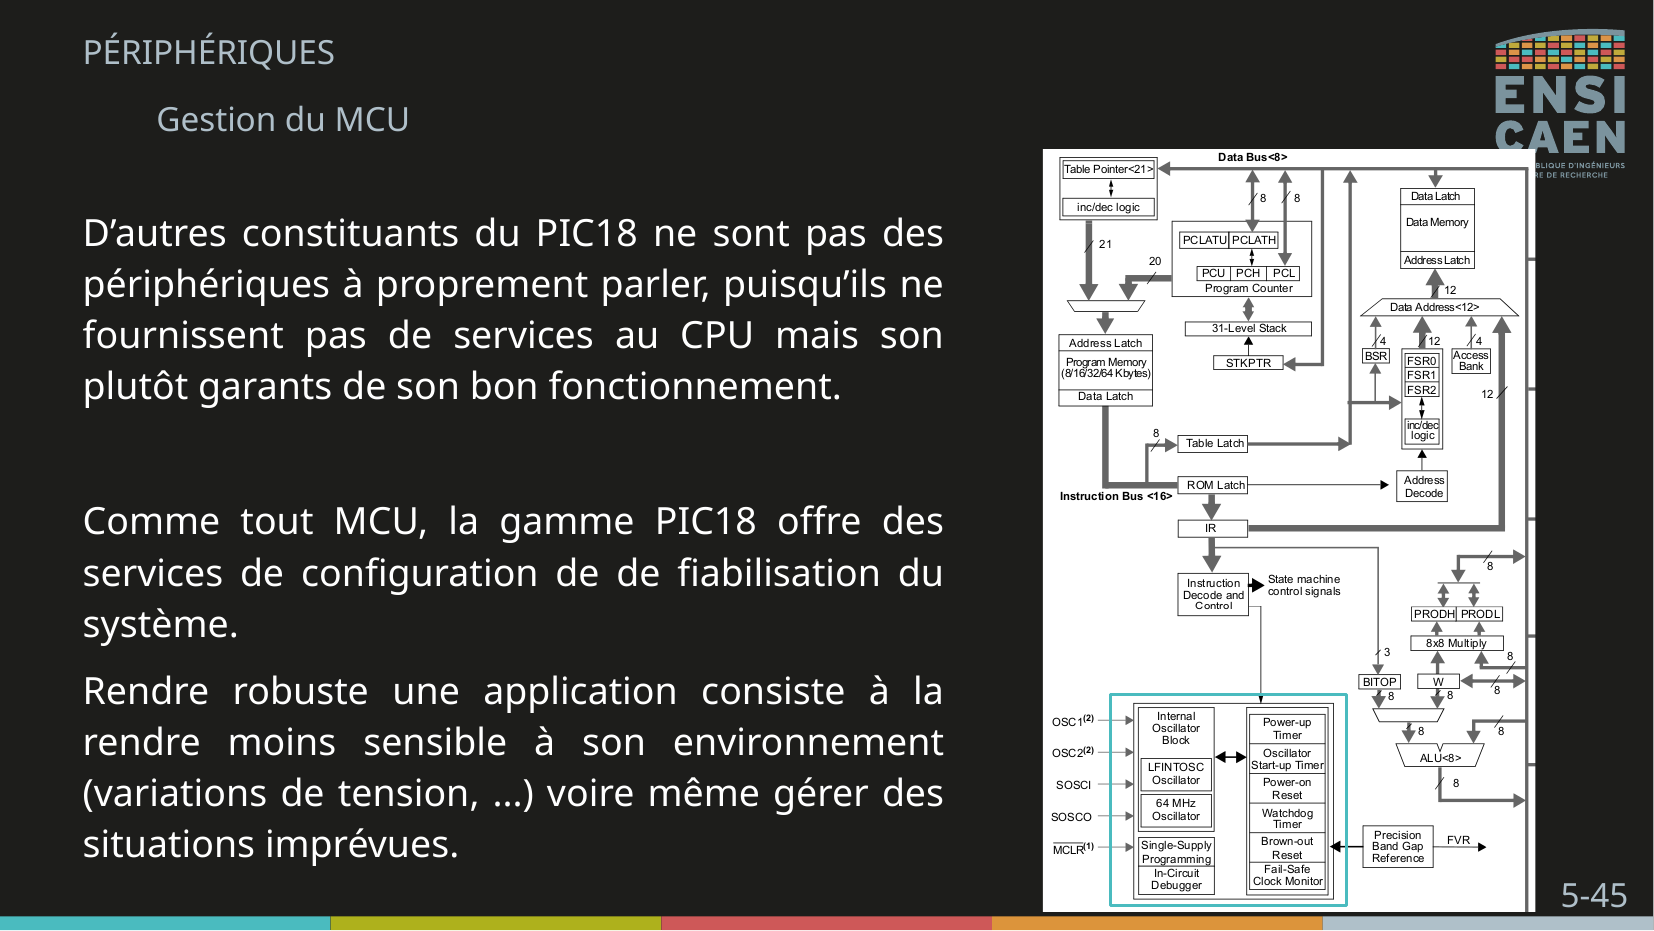

# PÉRIPHÉRIQUES Gestion du MCU
D’autres constituants du PIC18 ne sont pas des périphériques à proprement parler, puisqu’ils ne fournissent pas de services au CPU mais son plutôt garants de son bon fonctionnement.
Comme tout MCU, la gamme PIC18 offre des services de configuration de de fiabilisation du système.
Rendre robuste une application consiste à la rendre moins sensible à son environnement (variations de tension, ...) voire même gérer des situations imprévues.